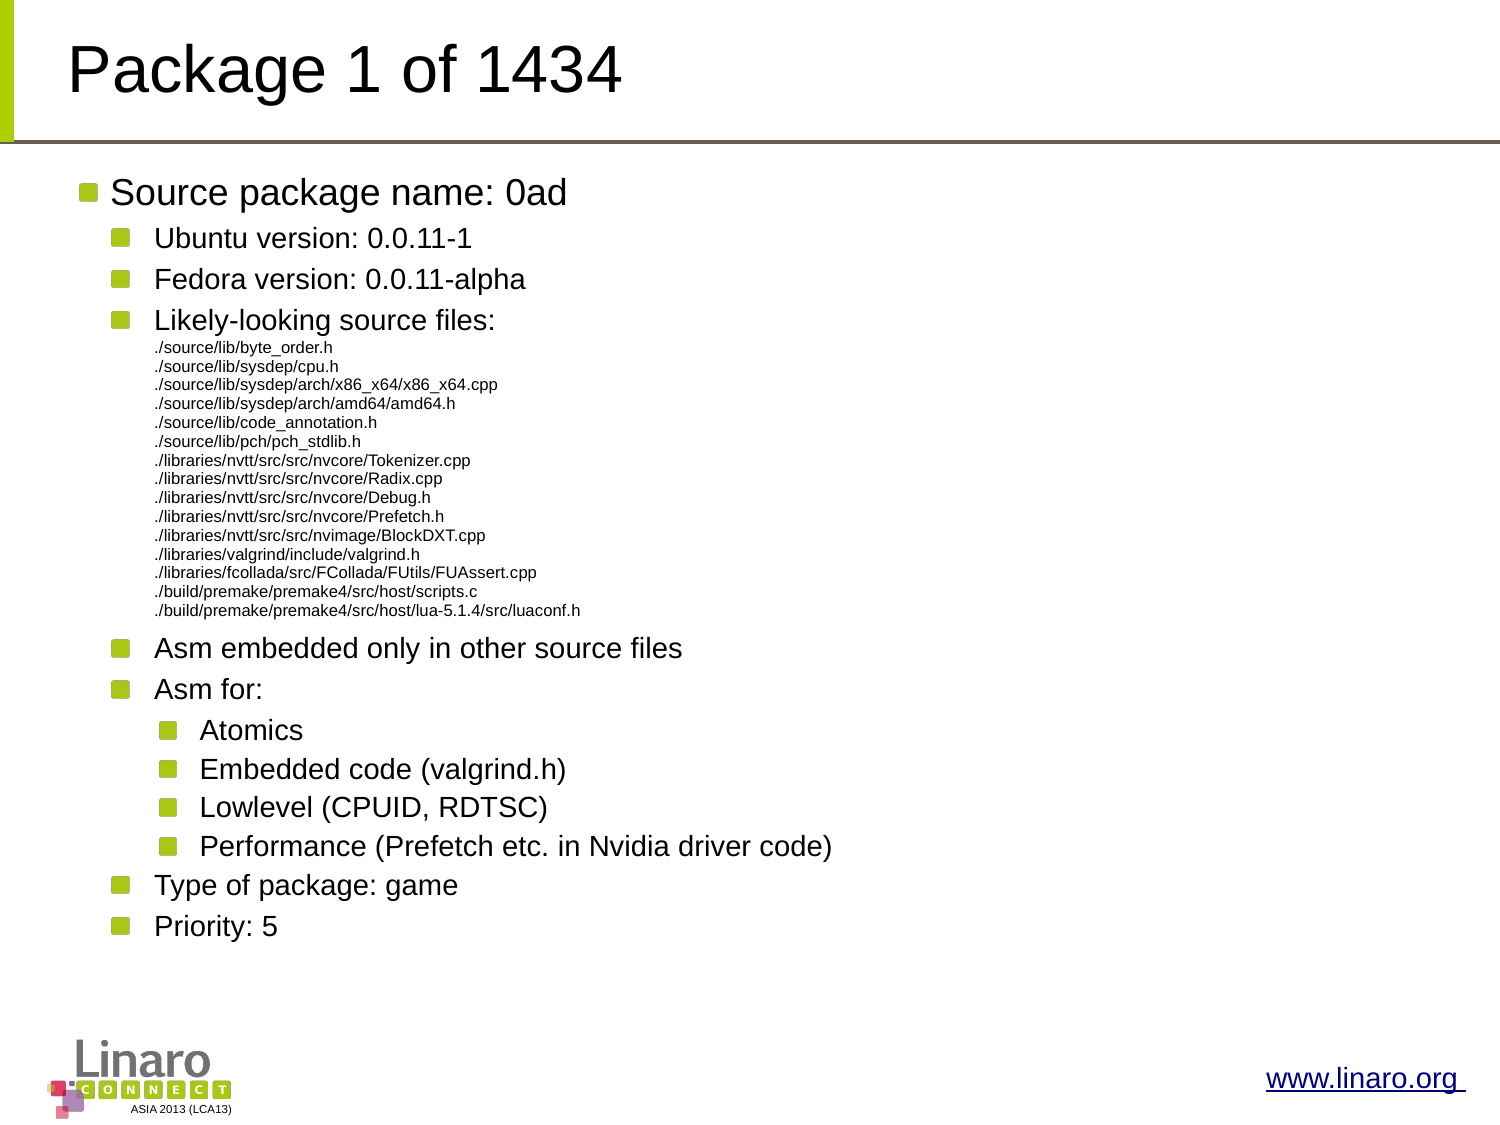

# Package 1 of 1434
Source package name: 0ad
Ubuntu version: 0.0.11-1
Fedora version: 0.0.11-alpha
Likely-looking source files:
Asm embedded only in other source files
Asm for:
Atomics
Embedded code (valgrind.h)
Lowlevel (CPUID, RDTSC)
Performance (Prefetch etc. in Nvidia driver code)
Type of package: game
Priority: 5
./source/lib/byte_order.h
./source/lib/sysdep/cpu.h
./source/lib/sysdep/arch/x86_x64/x86_x64.cpp
./source/lib/sysdep/arch/amd64/amd64.h
./source/lib/code_annotation.h
./source/lib/pch/pch_stdlib.h
./libraries/nvtt/src/src/nvcore/Tokenizer.cpp
./libraries/nvtt/src/src/nvcore/Radix.cpp
./libraries/nvtt/src/src/nvcore/Debug.h
./libraries/nvtt/src/src/nvcore/Prefetch.h
./libraries/nvtt/src/src/nvimage/BlockDXT.cpp
./libraries/valgrind/include/valgrind.h
./libraries/fcollada/src/FCollada/FUtils/FUAssert.cpp
./build/premake/premake4/src/host/scripts.c
./build/premake/premake4/src/host/lua-5.1.4/src/luaconf.h